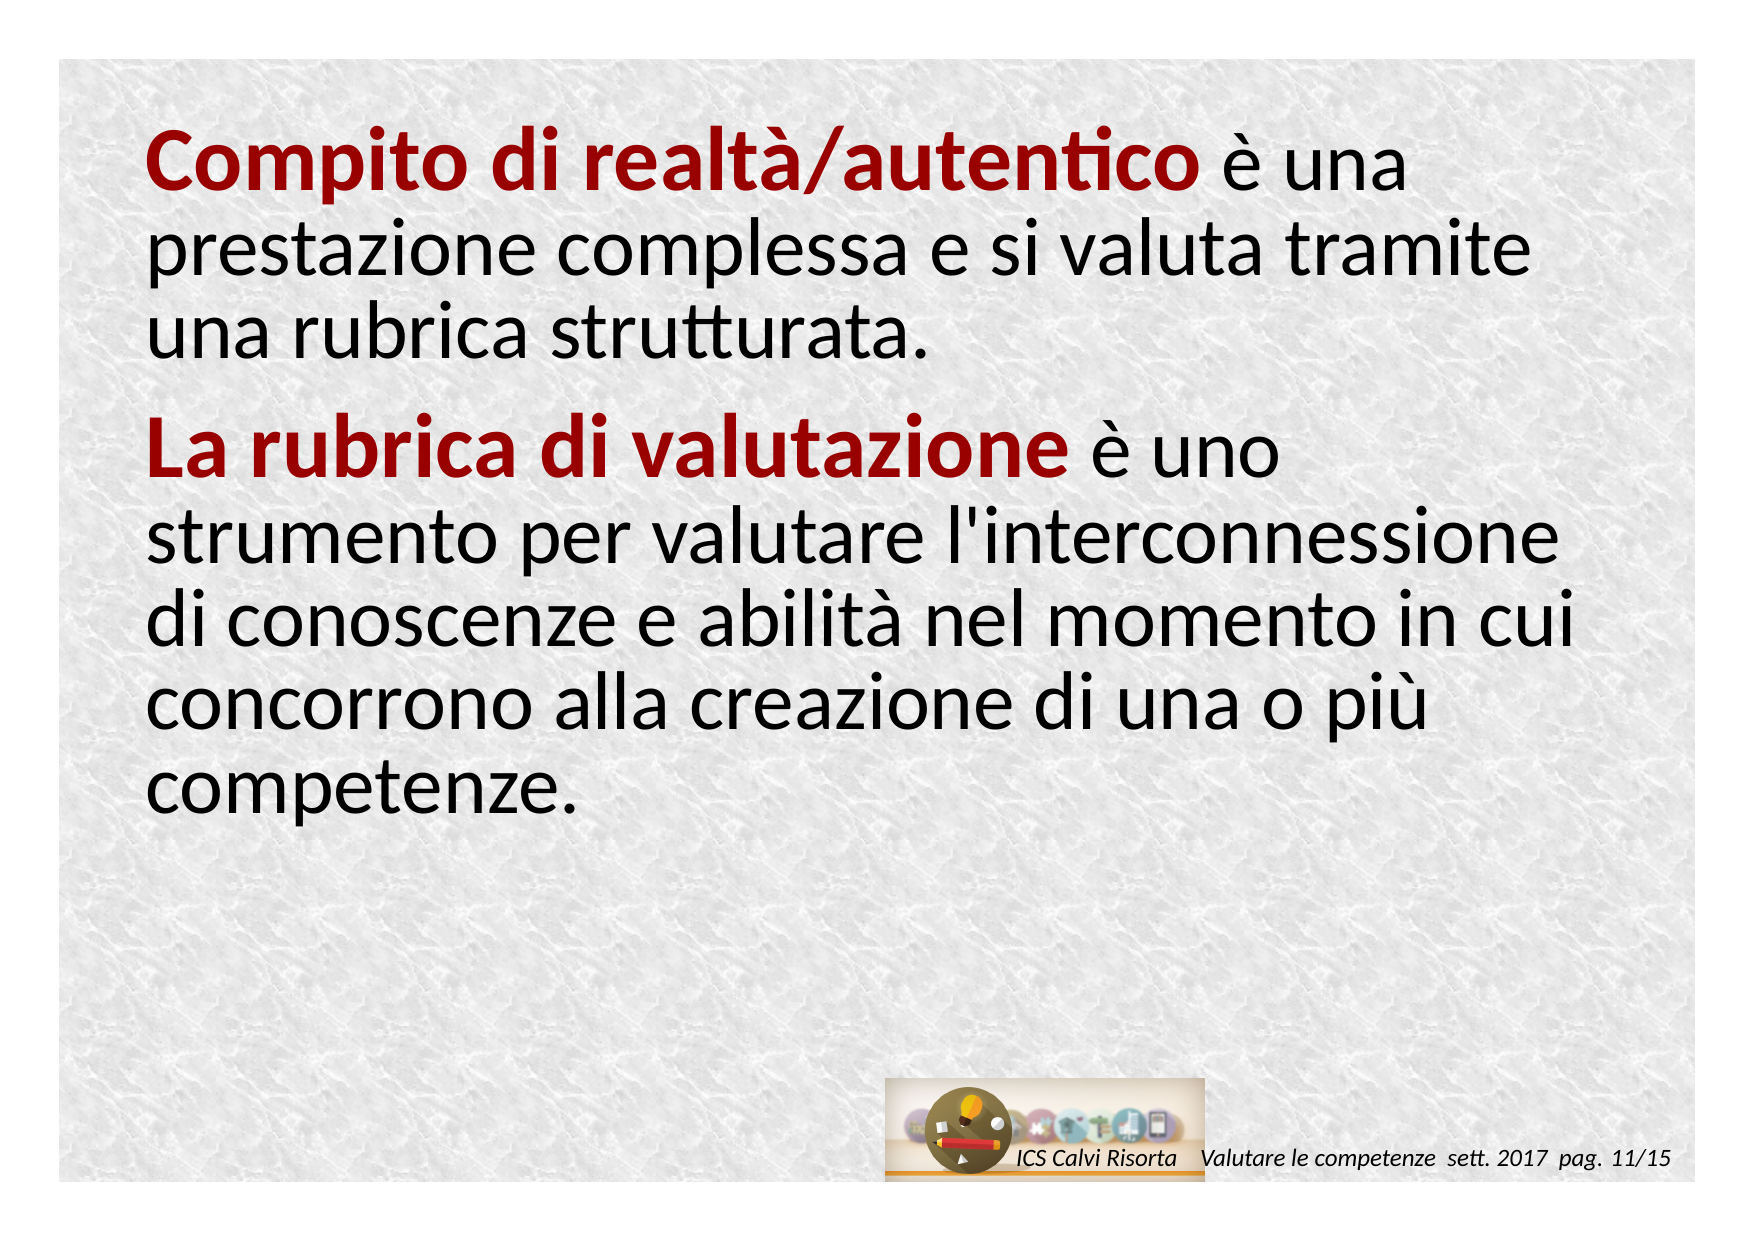

Compito di realtà/autentico è una prestazione complessa e si valuta tramite una rubrica strutturata.
La rubrica di valutazione è uno strumento per valutare l'interconnessione di conoscenze e abilità nel momento in cui concorrono alla creazione di una o più competenze.
#
ICS Calvi Risorta Valutre le competenze - sett. 2017
11